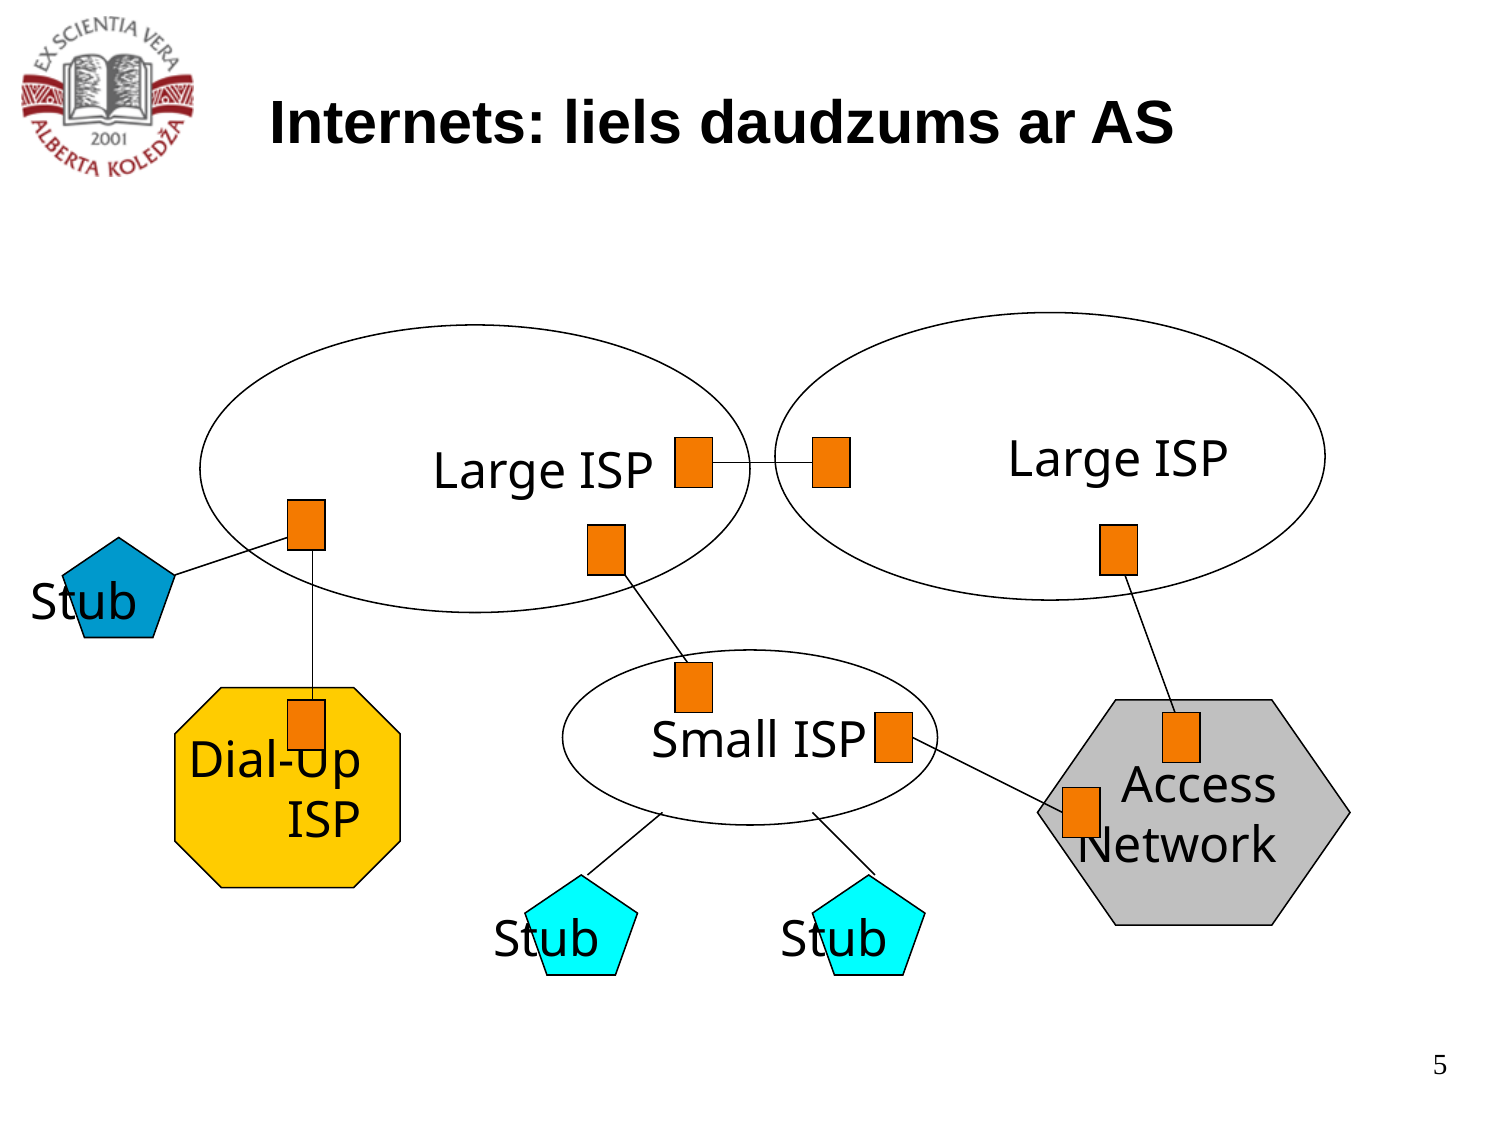

# Internets: liels daudzums ar AS
Large ISP
Large ISP
Stub
Small ISP
Dial-Up
ISP
Access
Network
Stub
Stub
4